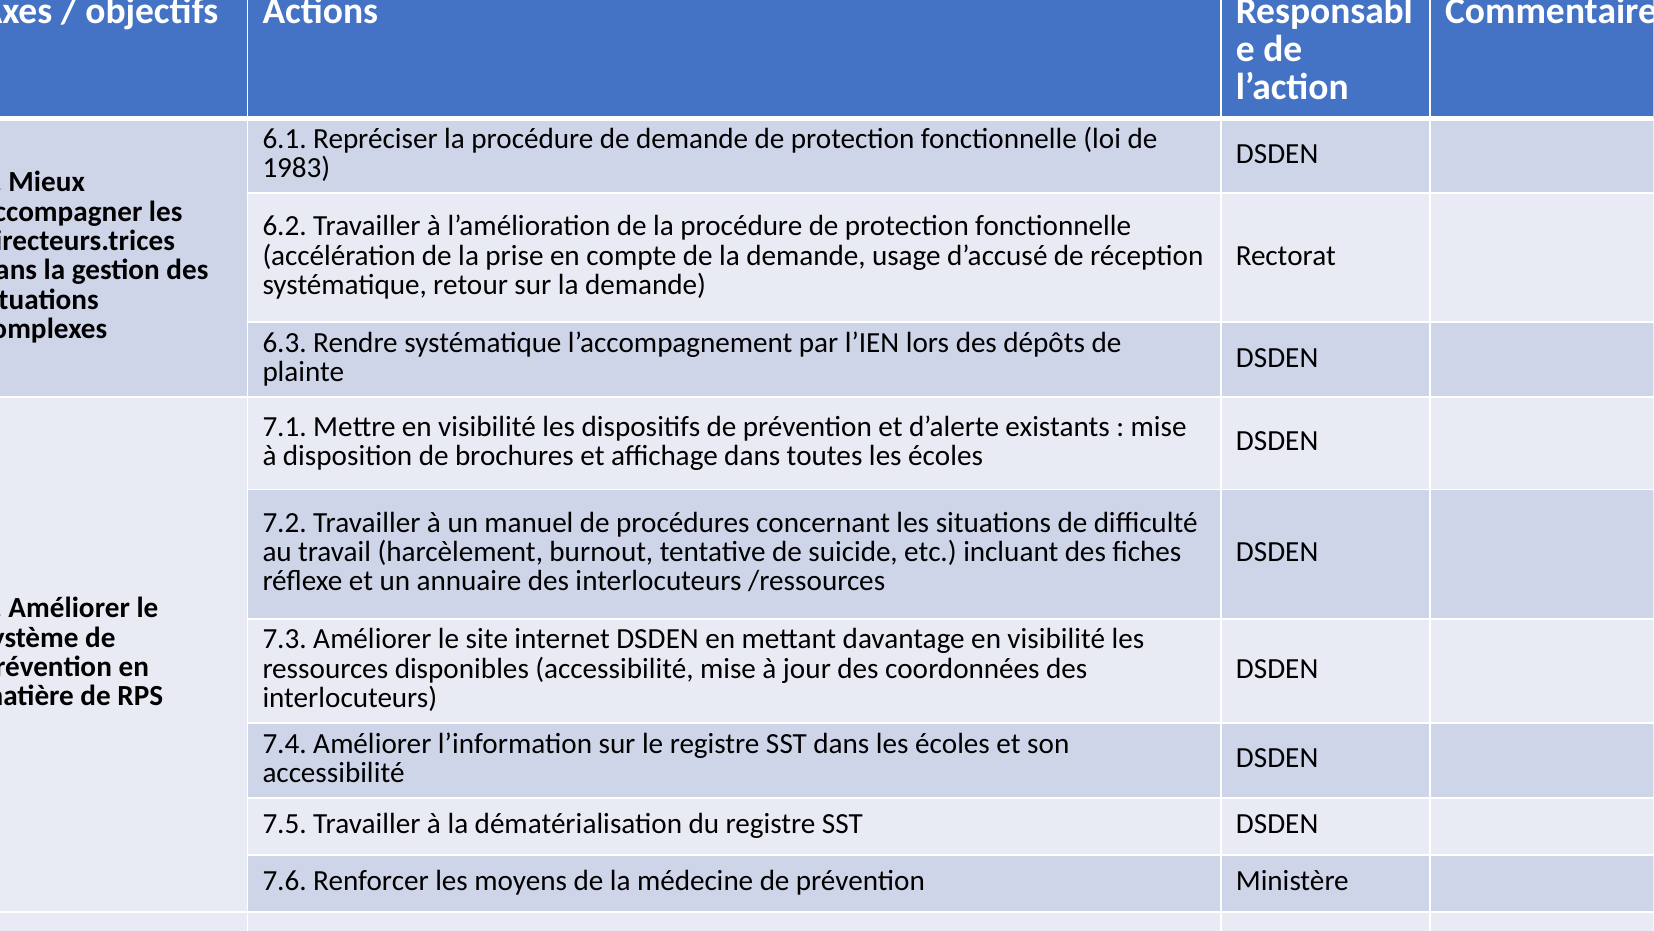

| Axes / objectifs | Actions | Responsable de l’action | Commentaires |
| --- | --- | --- | --- |
| 6. Mieux accompagner les directeurs.trices dans la gestion des situations complexes | 6.1. Repréciser la procédure de demande de protection fonctionnelle (loi de 1983) | DSDEN | |
| | 6.2. Travailler à l’amélioration de la procédure de protection fonctionnelle (accélération de la prise en compte de la demande, usage d’accusé de réception systématique, retour sur la demande) | Rectorat | |
| | 6.3. Rendre systématique l’accompagnement par l’IEN lors des dépôts de plainte | DSDEN | |
| 7. Améliorer le système de prévention en matière de RPS | 7.1. Mettre en visibilité les dispositifs de prévention et d’alerte existants : mise à disposition de brochures et affichage dans toutes les écoles | DSDEN | |
| | 7.2. Travailler à un manuel de procédures concernant les situations de difficulté au travail (harcèlement, burnout, tentative de suicide, etc.) incluant des fiches réflexe et un annuaire des interlocuteurs /ressources | DSDEN | |
| | 7.3. Améliorer le site internet DSDEN en mettant davantage en visibilité les ressources disponibles (accessibilité, mise à jour des coordonnées des interlocuteurs) | DSDEN | |
| | 7.4. Améliorer l’information sur le registre SST dans les écoles et son accessibilité | DSDEN | |
| | 7.5. Travailler à la dématérialisation du registre SST | DSDEN | |
| | 7.6. Renforcer les moyens de la médecine de prévention | Ministère | |
| 8. Améliorer les pratiques de gestion de crise | Mettre en place un protocole de gestion de crise et des fiches réflexe associées : pratiques de mise en place de cellule de crise, de communication auprès des enfants, des familles, des fédérations de parents d’élèves, etc. | DSDEN | |